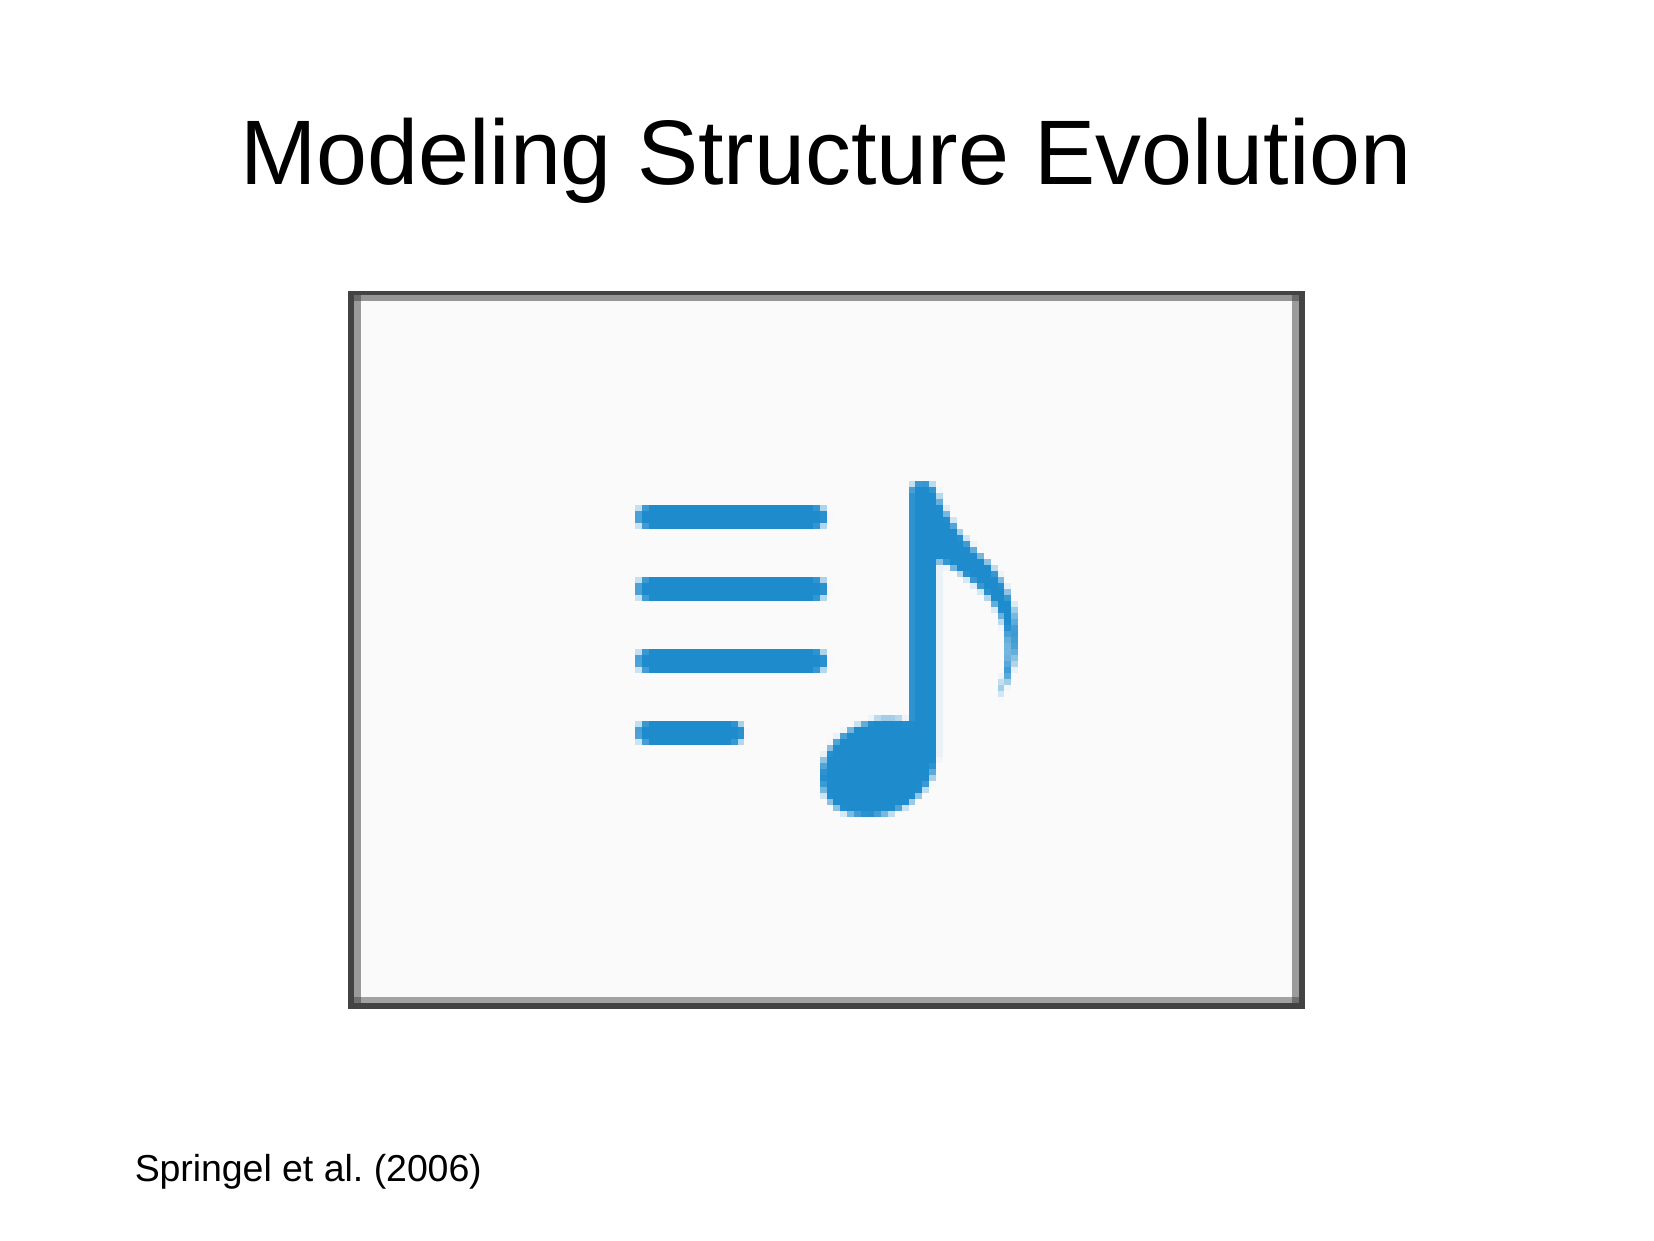

# Modeling Structure Evolution
Springel et al. (2006)